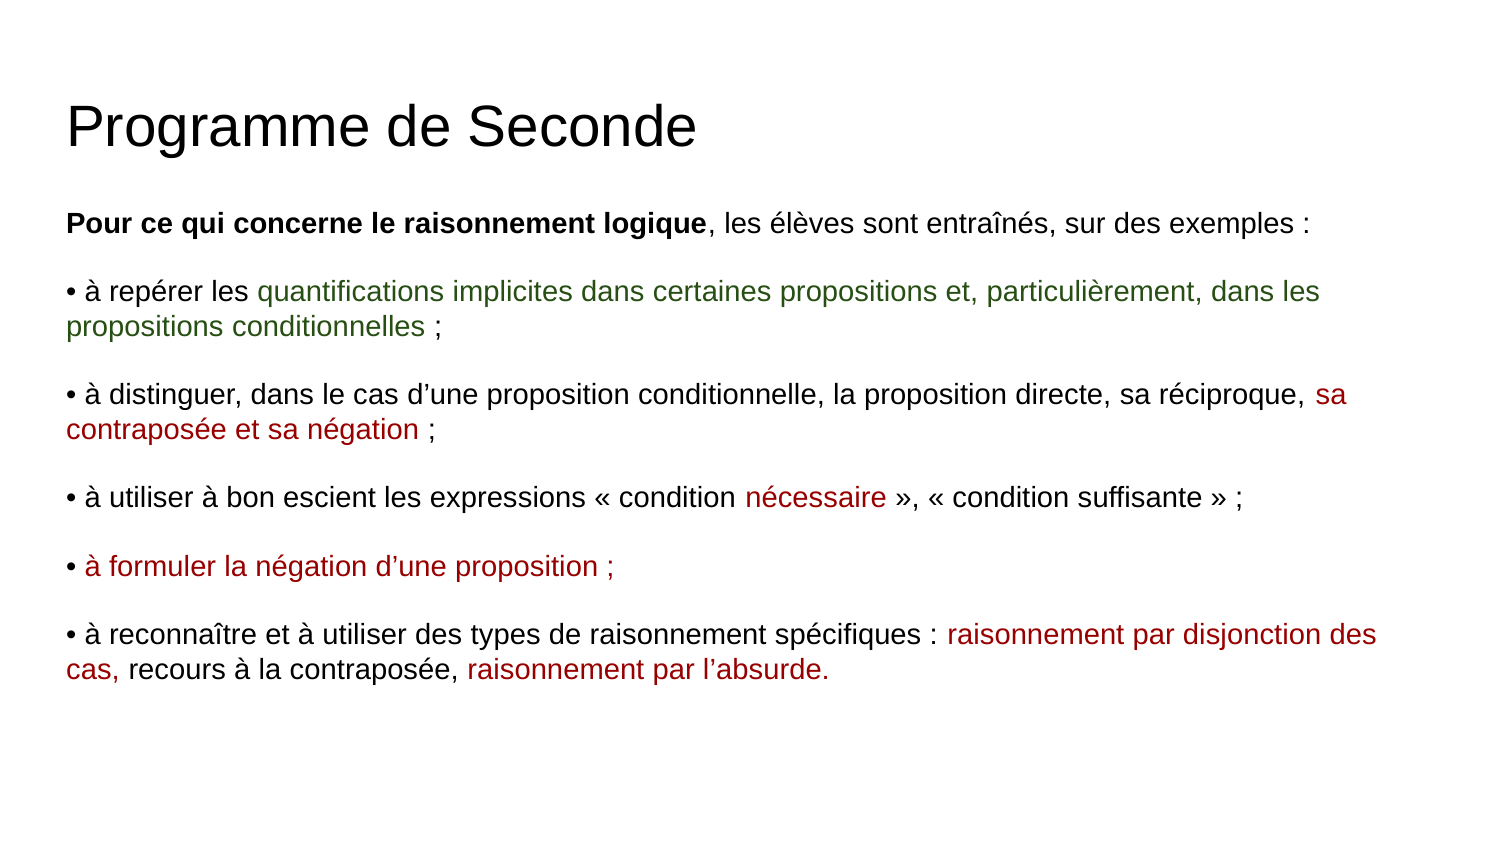

# Programme de Seconde
Pour ce qui concerne le raisonnement logique, les élèves sont entraînés, sur des exemples :
• à repérer les quantifications implicites dans certaines propositions et, particulièrement, dans les propositions conditionnelles ;
• à distinguer, dans le cas d’une proposition conditionnelle, la proposition directe, sa réciproque, sa contraposée et sa négation ;
• à utiliser à bon escient les expressions « condition nécessaire », « condition suffisante » ;
• à formuler la négation d’une proposition ;
• à reconnaître et à utiliser des types de raisonnement spécifiques : raisonnement par disjonction des cas, recours à la contraposée, raisonnement par l’absurde.